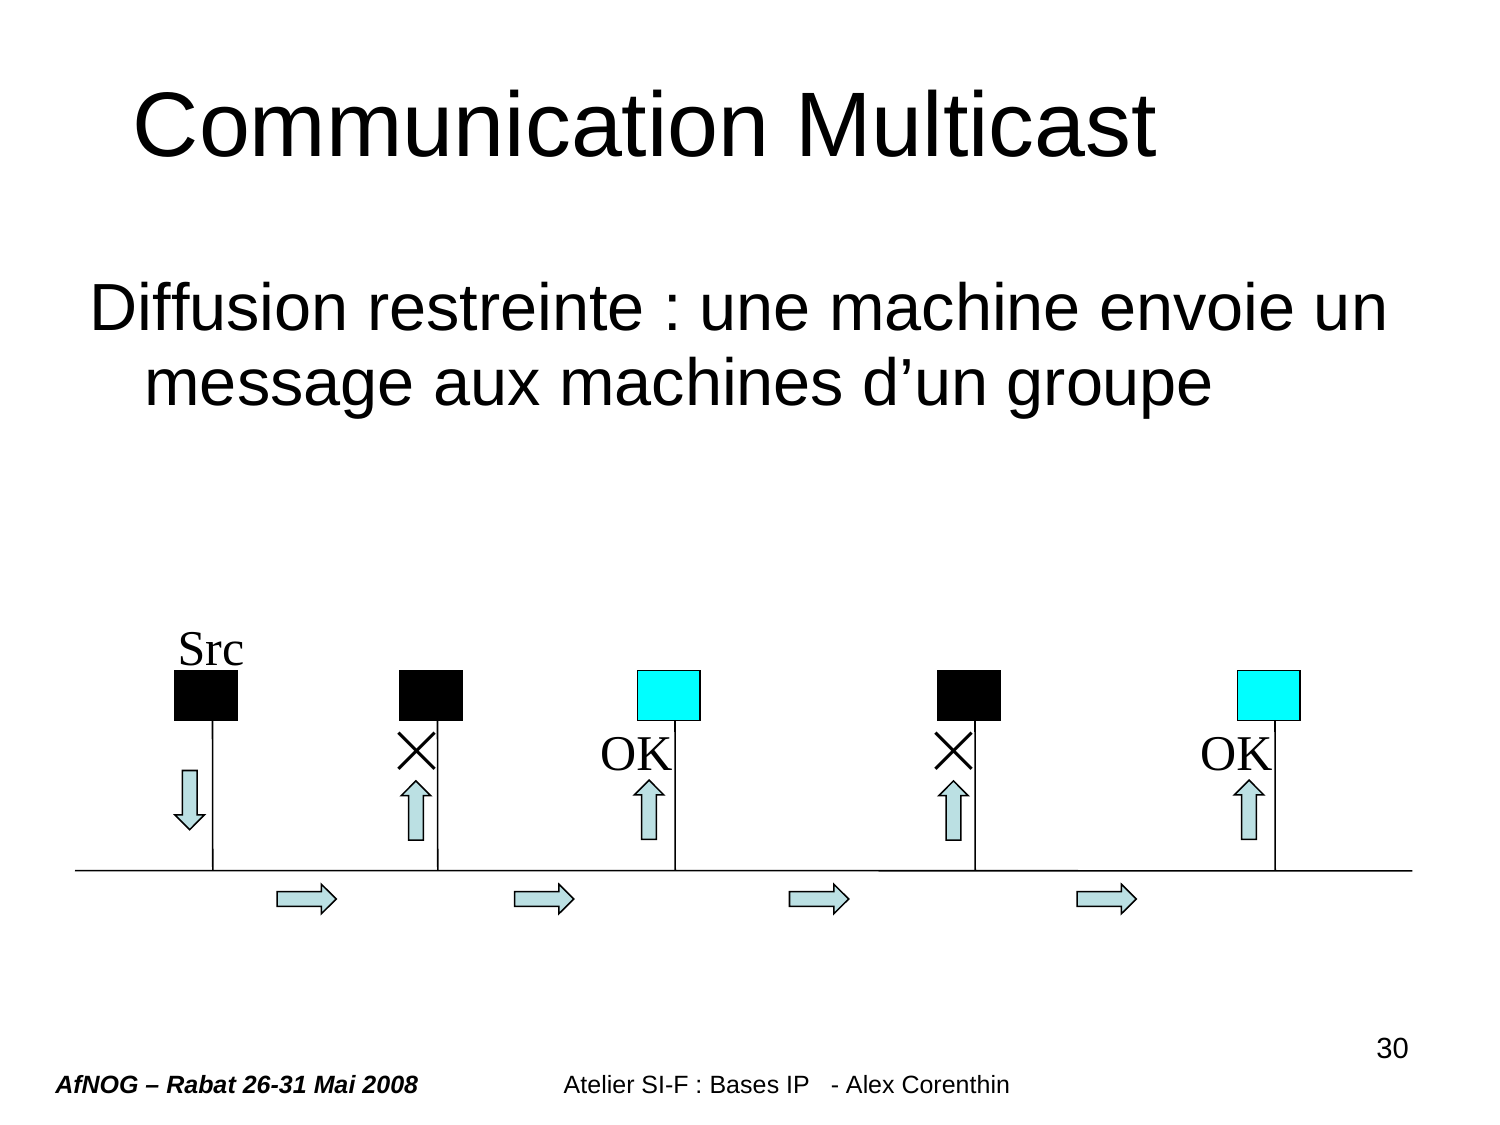

# Communication Multicast
Diffusion restreinte : une machine envoie un message aux machines d’un groupe
Src


OK
OK
30